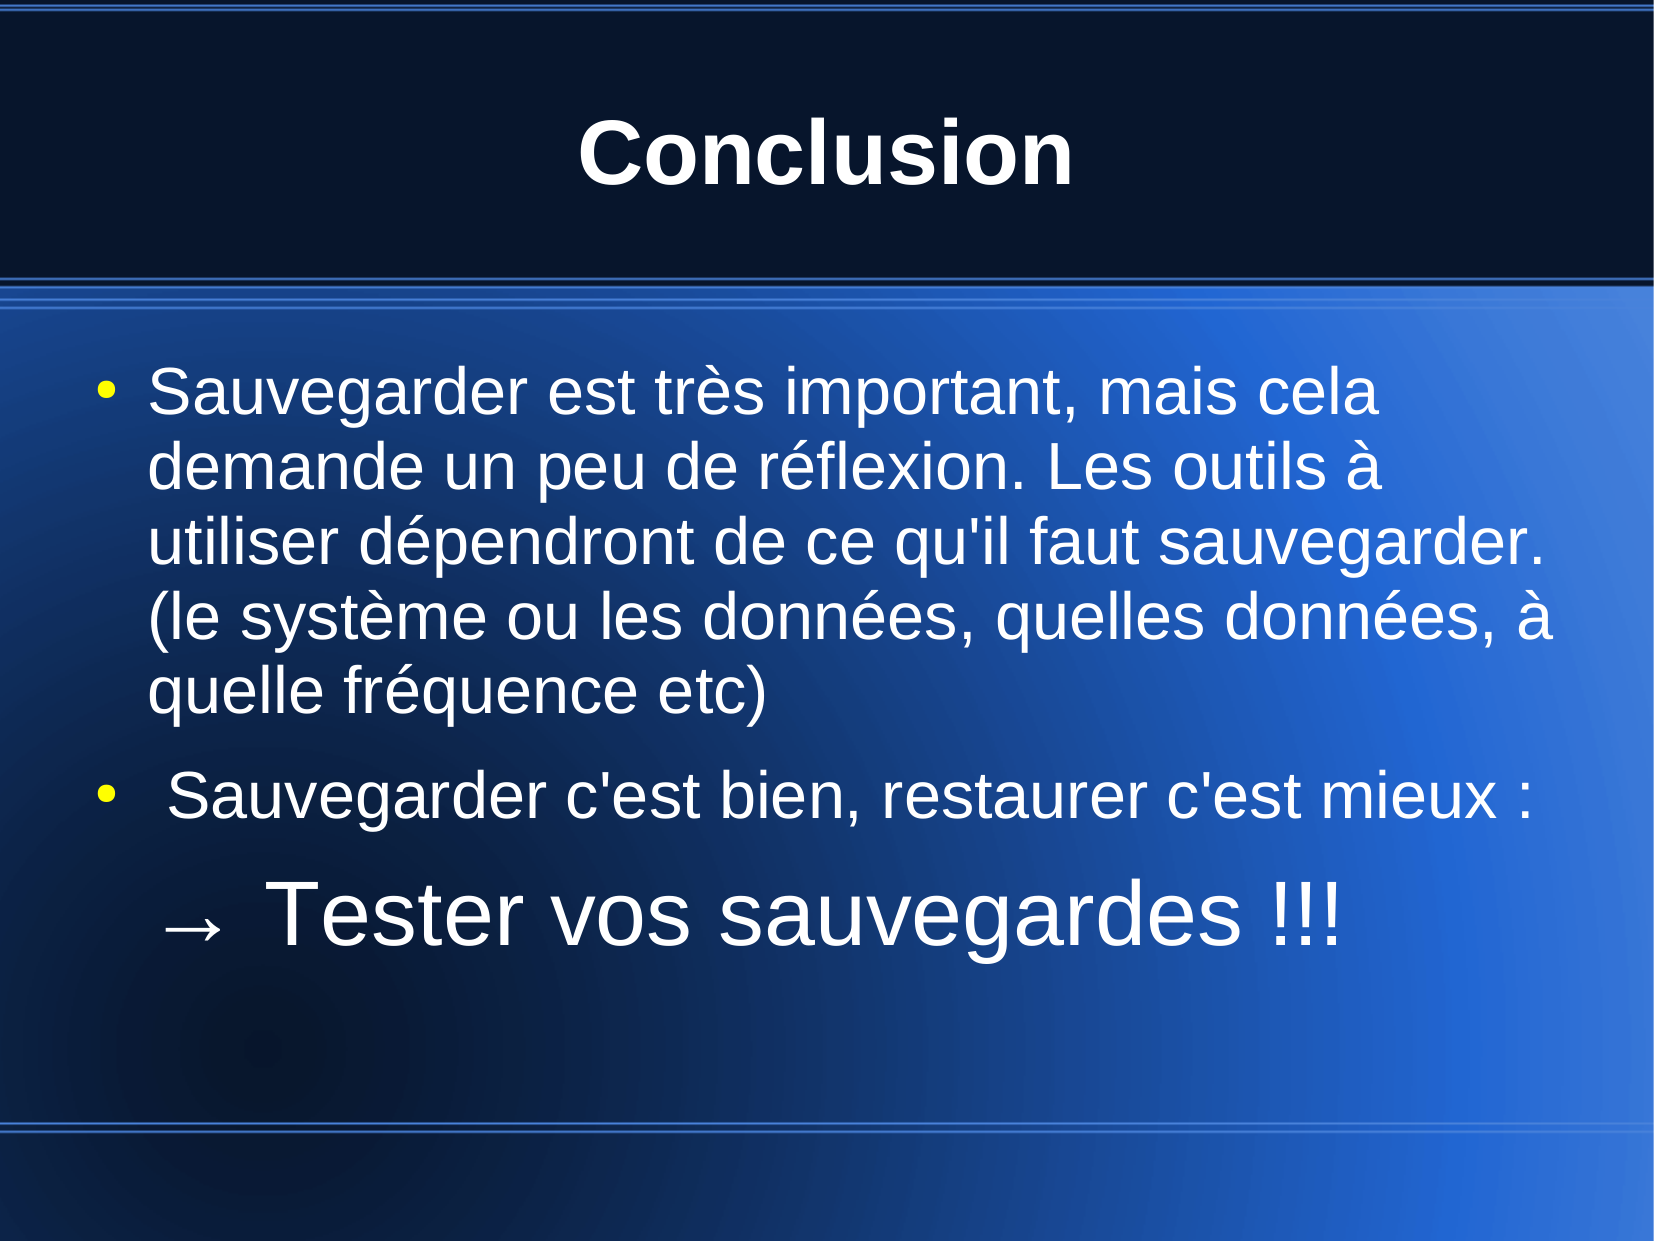

# Conclusion
Sauvegarder est très important, mais cela demande un peu de réflexion. Les outils à utiliser dépendront de ce qu'il faut sauvegarder. (le système ou les données, quelles données, à quelle fréquence etc)
 Sauvegarder c'est bien, restaurer c'est mieux :
→ Tester vos sauvegardes !!!